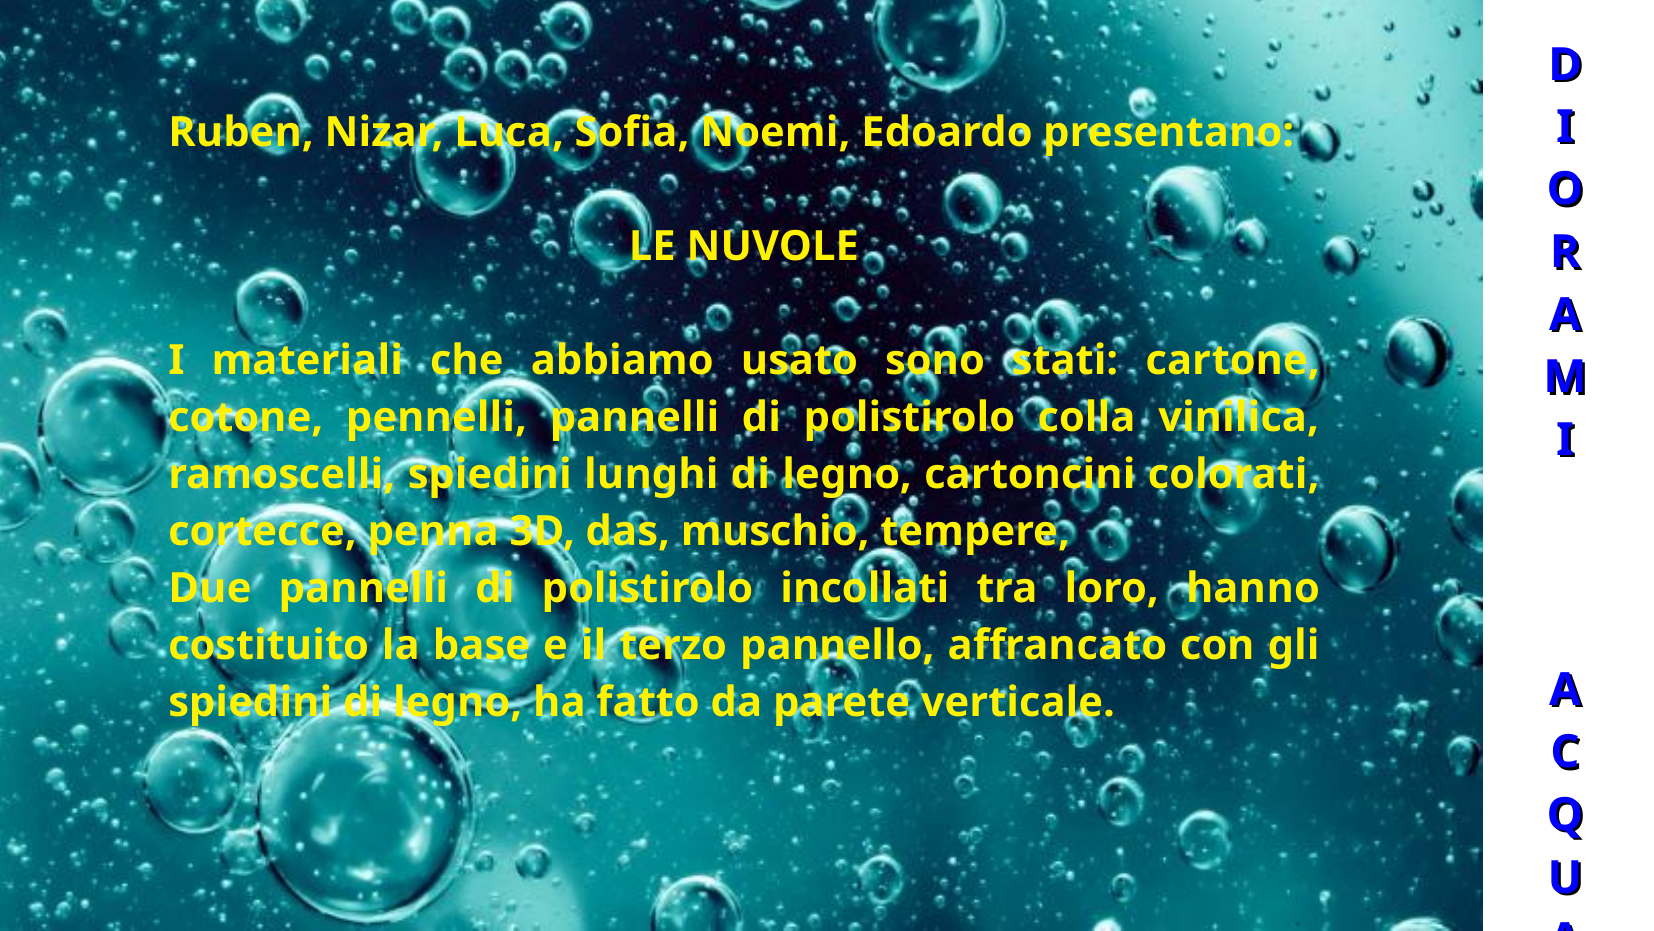

D
I
O
R
A
M
I
A
C
Q
U
A
Ruben, Nizar, Luca, Sofia, Noemi, Edoardo pre­sentano:
LE NUVOLE
I materiali che abbiamo usato sono stati: car­tone, cotone, pennelli, pannelli di polistirolo colla vinilica, ramoscelli, spiedini lunghi di le­gno, cartoncini colorati, cortecce, penna 3D, das, muschio, tempere,
Due pannelli di polistirolo incollati tra loro, han­no costituito la base e il terzo pannello, affran­cato con gli spiedini di legno, ha fatto da parete verticale.